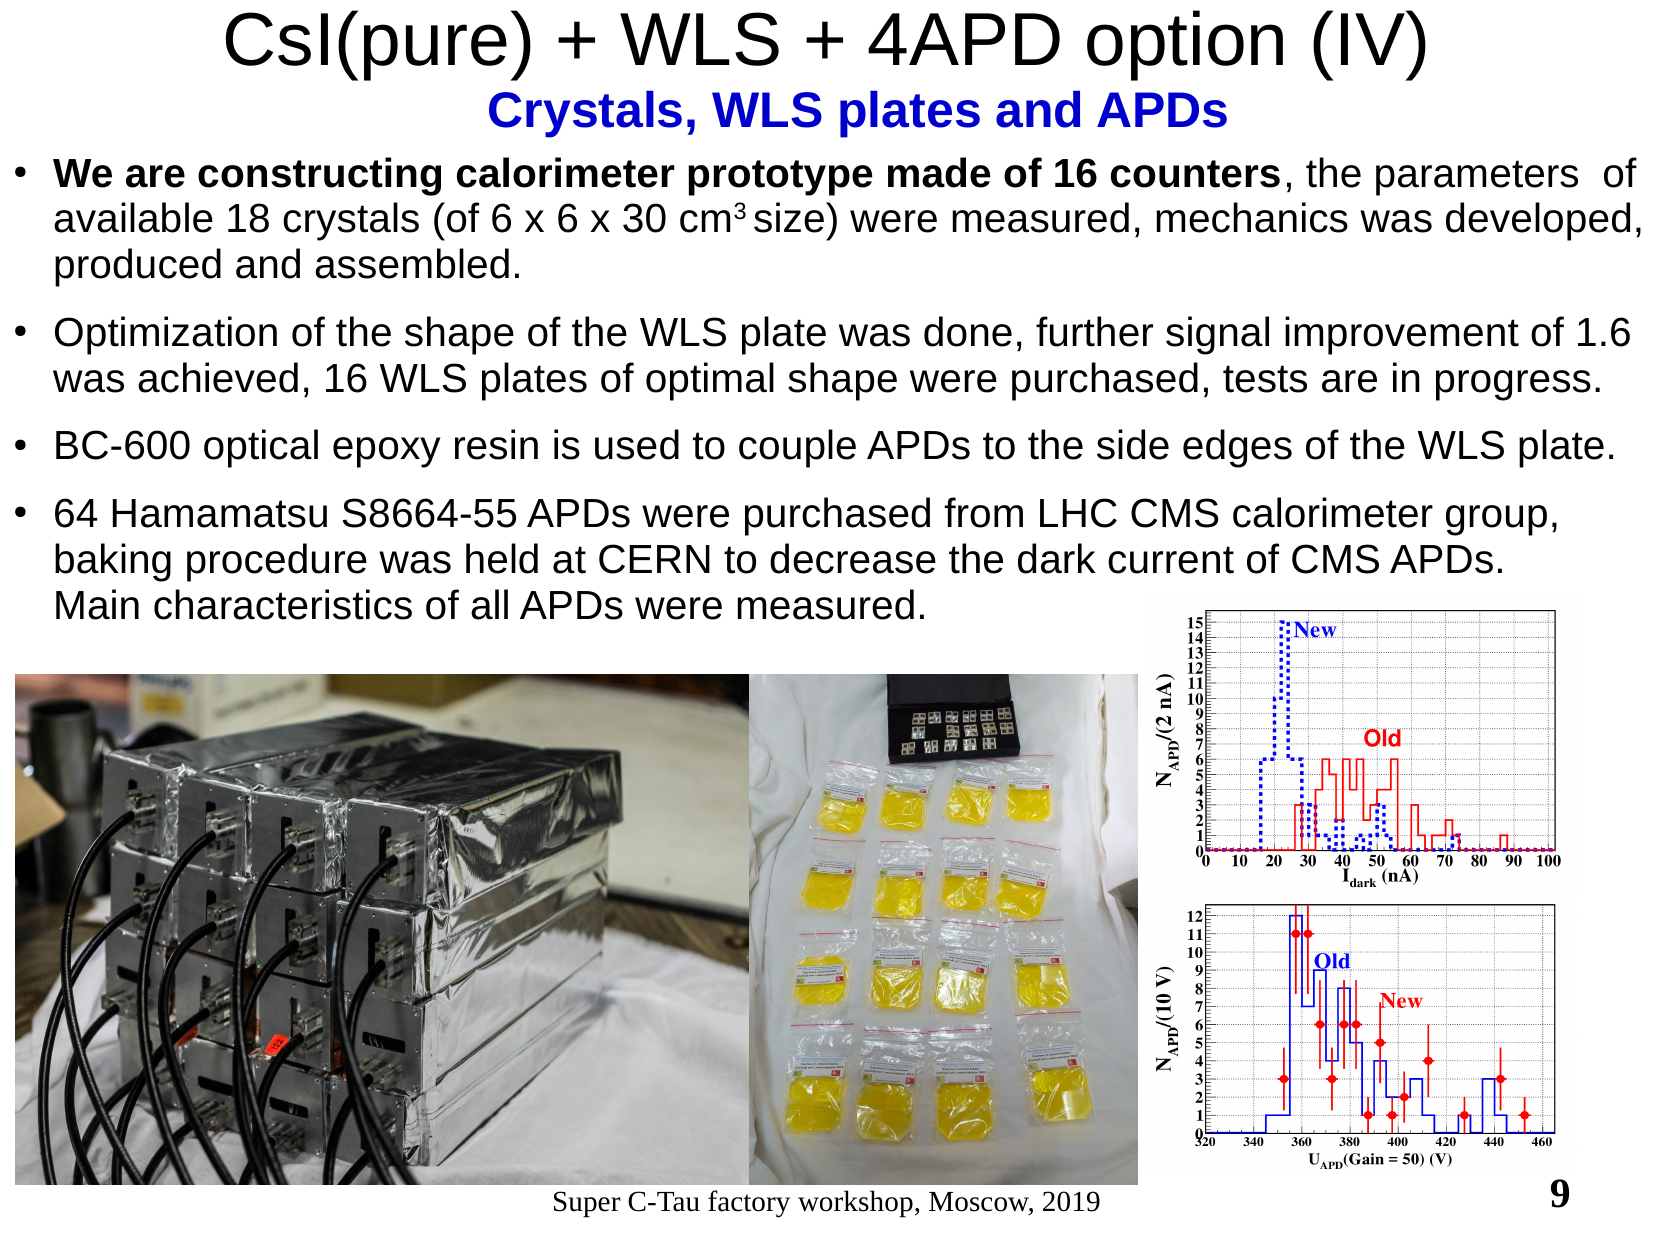

# CsI(pure) + WLS + 4APD option (IV)
Crystals, WLS plates and APDs
We are constructing calorimeter prototype made of 16 counters, the parameters of available 18 crystals (of 6 x 6 x 30 cm3 size) were measured, mechanics was developed, produced and assembled.
Optimization of the shape of the WLS plate was done, further signal improvement of 1.6 was achieved, 16 WLS plates of optimal shape were purchased, tests are in progress.
BC-600 optical epoxy resin is used to couple APDs to the side edges of the WLS plate.
64 Hamamatsu S8664-55 APDs were purchased from LHC CMS calorimeter group, baking procedure was held at CERN to decrease the dark current of CMS APDs. Main characteristics of all APDs were measured.
9
Super C-Tau factory workshop, Moscow, 2019